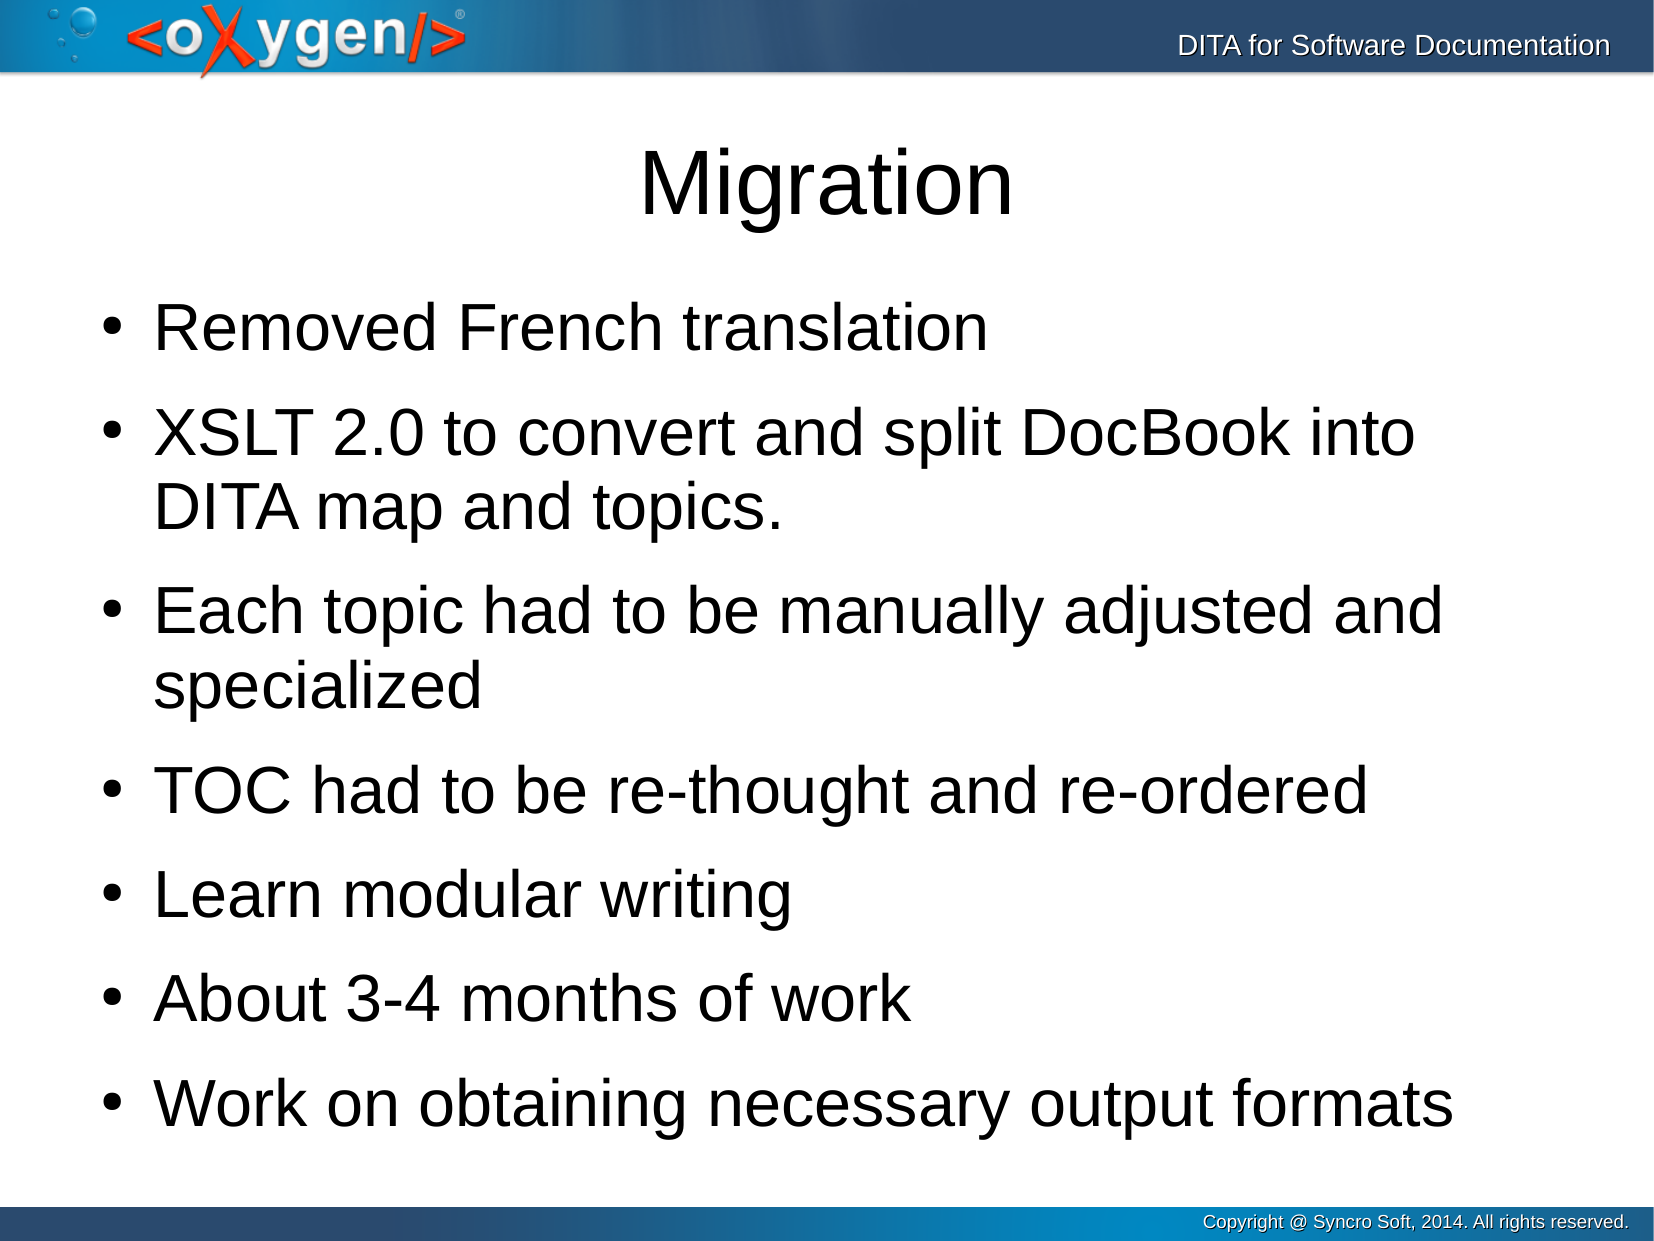

# Migration
Removed French translation
XSLT 2.0 to convert and split DocBook into DITA map and topics.
Each topic had to be manually adjusted and specialized
TOC had to be re-thought and re-ordered
Learn modular writing
About 3-4 months of work
Work on obtaining necessary output formats